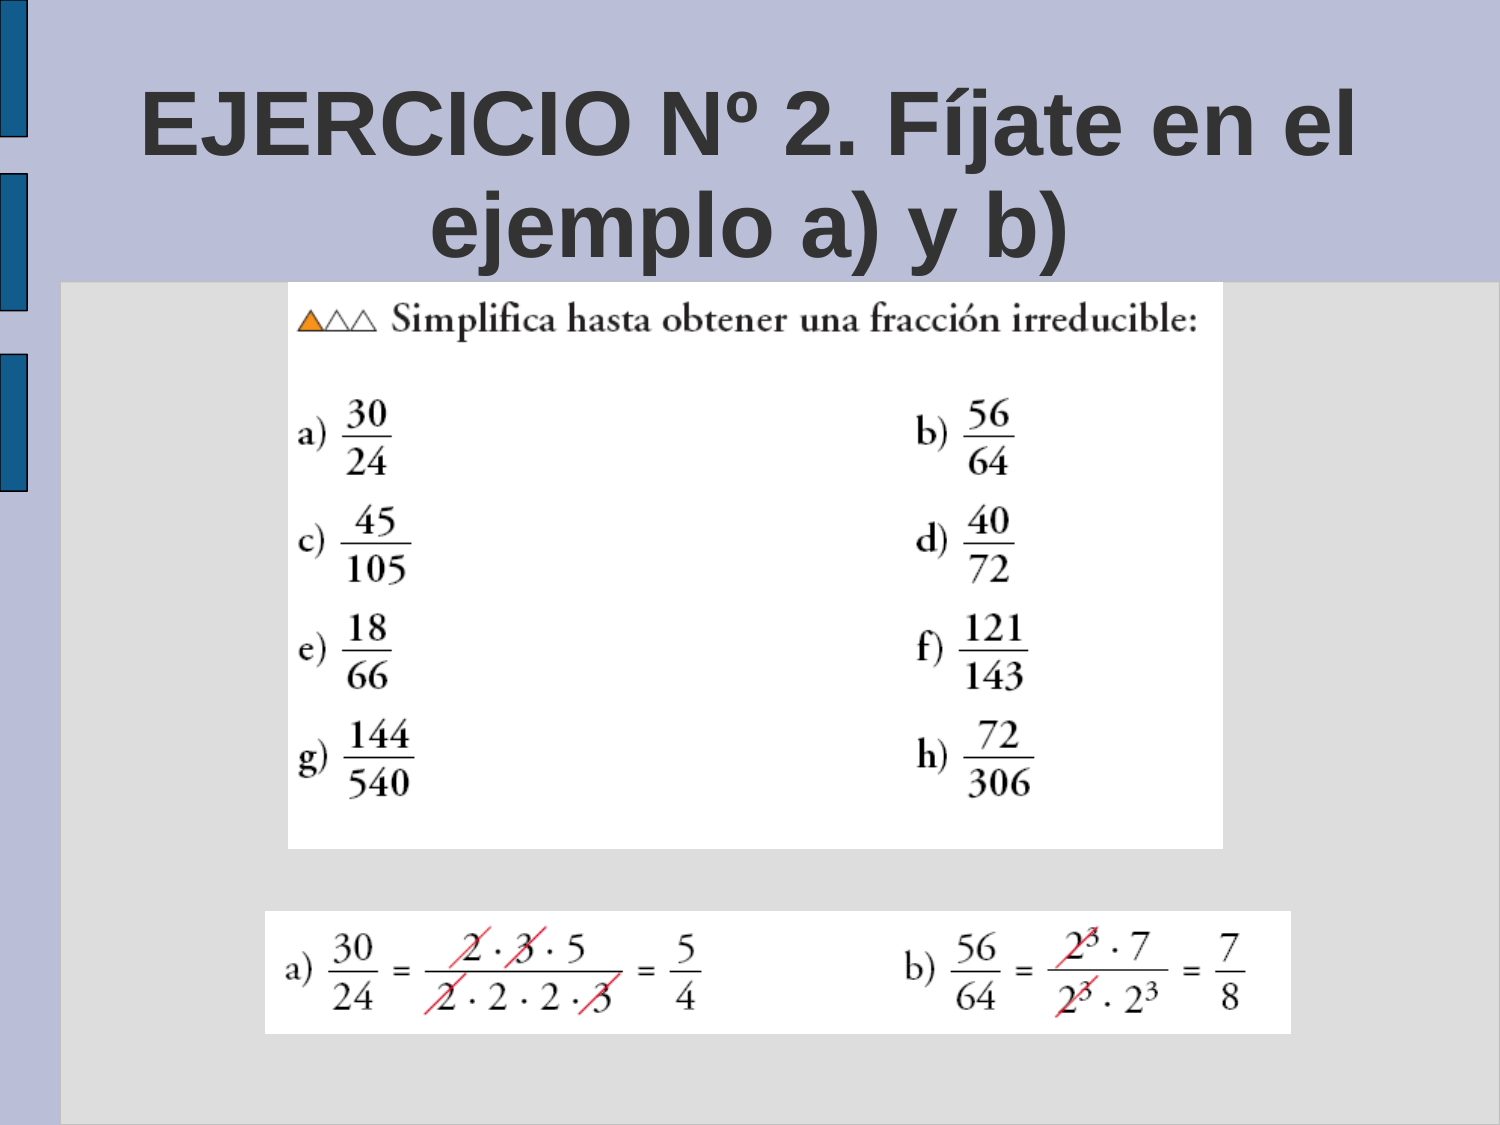

# EJERCICIO Nº 2. Fíjate en el ejemplo a) y b)